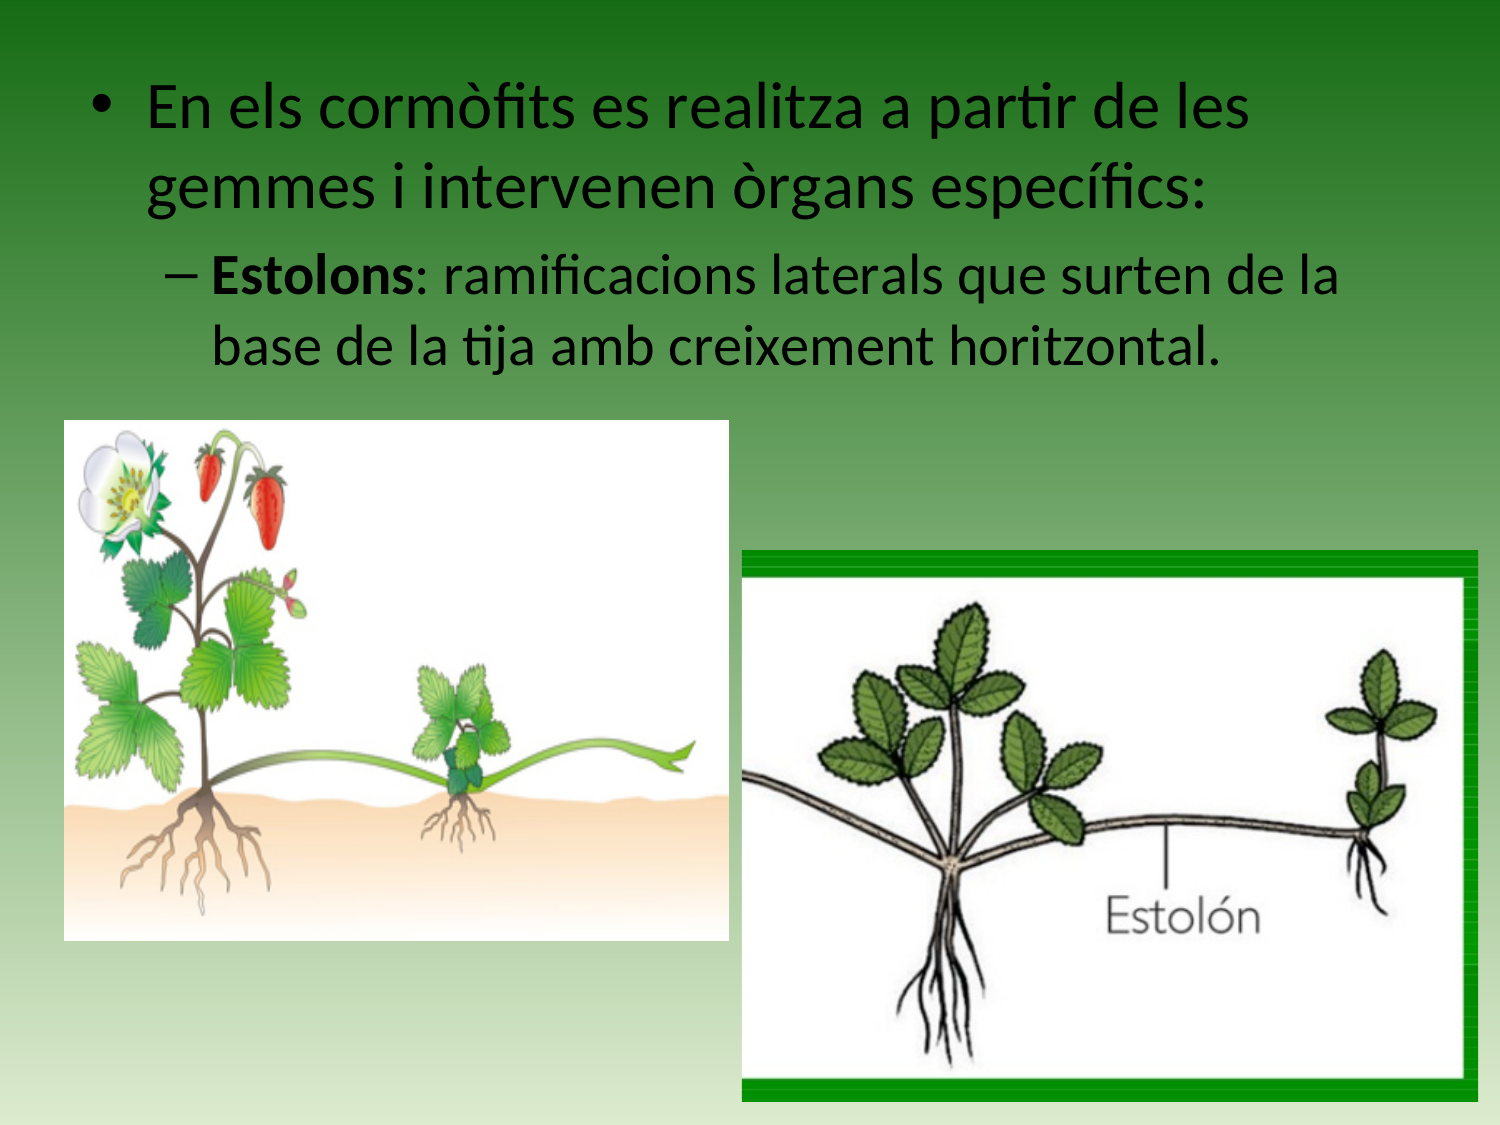

# En els cormòfits es realitza a partir de les gemmes i intervenen òrgans específics:
Estolons: ramificacions laterals que surten de la base de la tija amb creixement horitzontal.